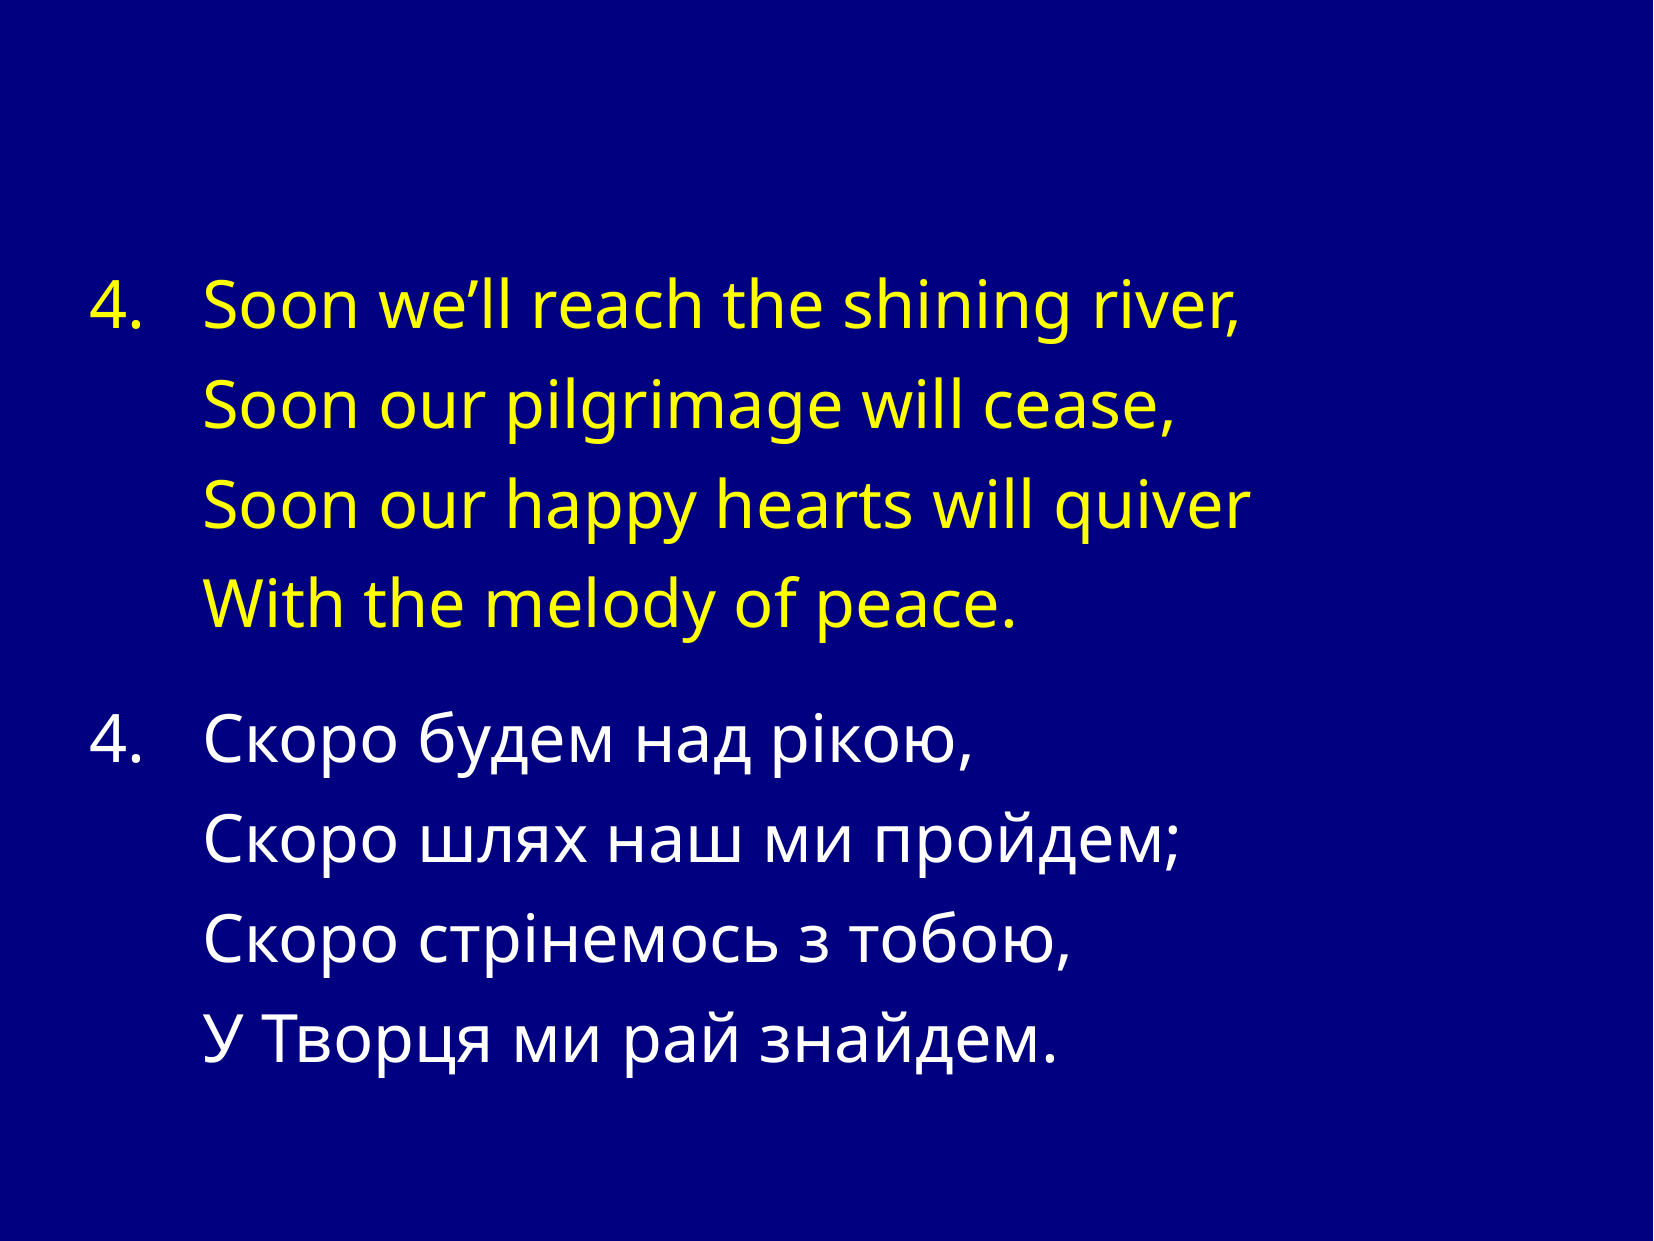

4.	Soon we’ll reach the shining river,
	Soon our pilgrimage will cease,
	Soon our happy hearts will quiver
	With the melody of peace.
4.	Скоро будем над рікою,
	Скоро шлях наш ми пройдем;
	Скоро стрінемось з тобою,
	У Творця ми рай знайдем.